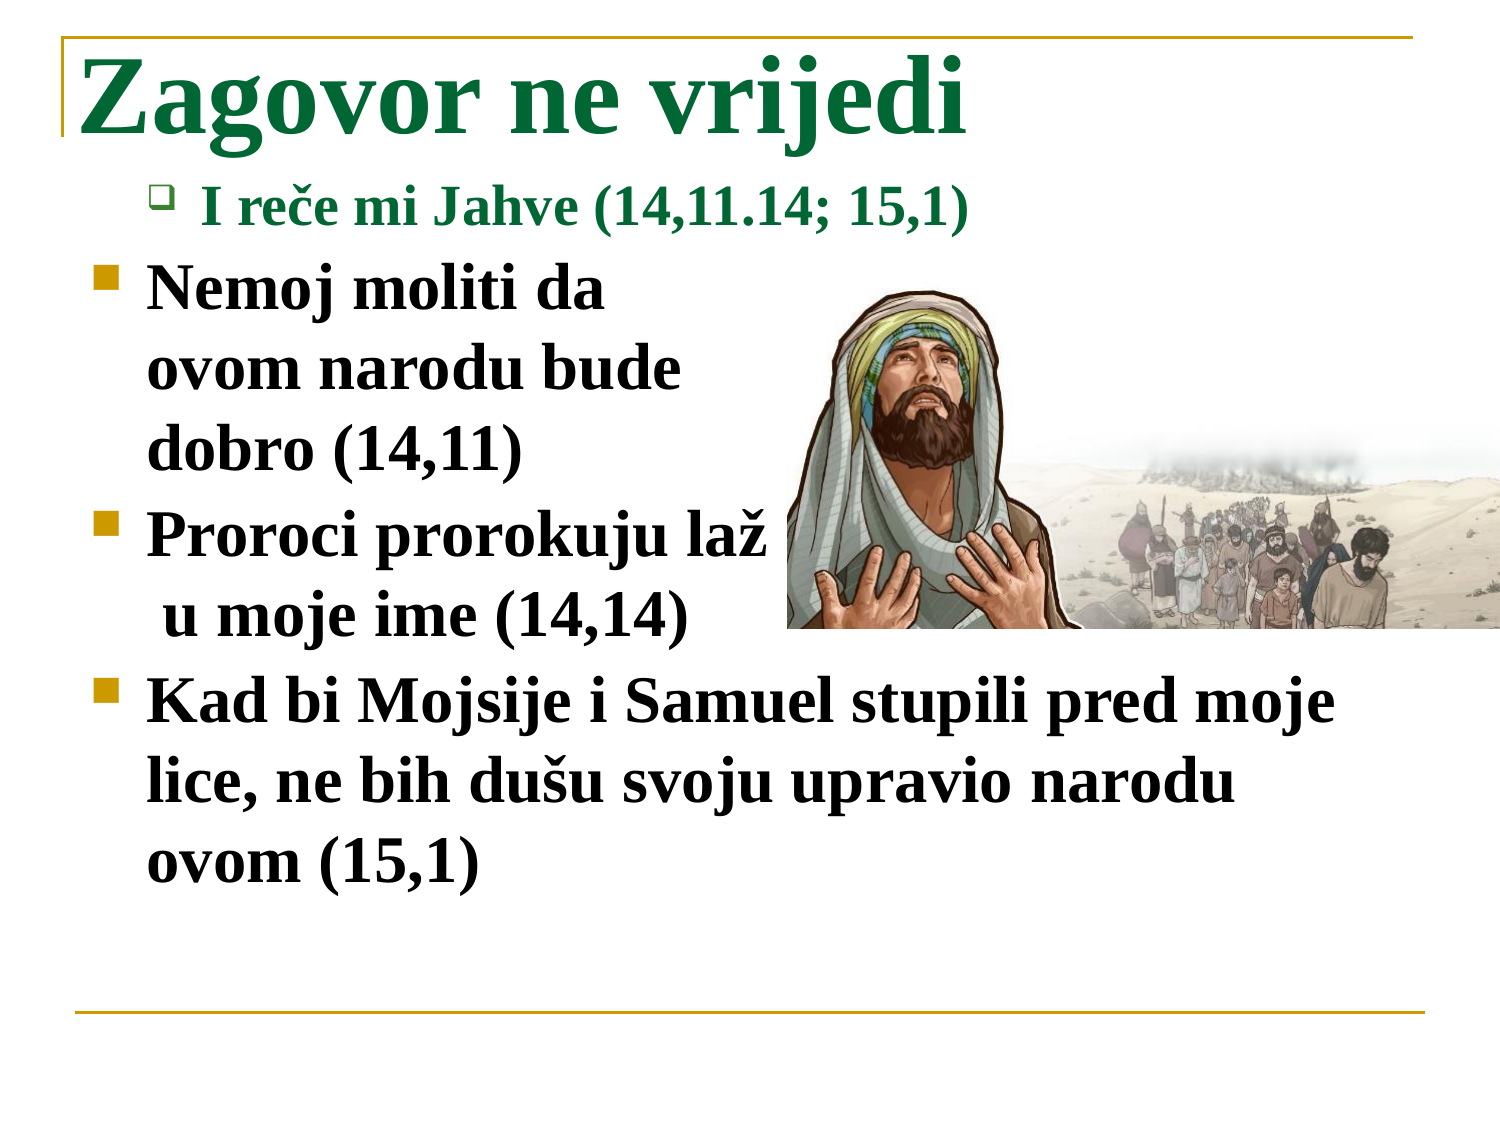

# Zagovor ne vrijedi
I reče mi Jahve (14,11.14; 15,1)
Nemoj moliti da
ovom narodu bude
dobro (14,11)
Proroci prorokuju laž
 u moje ime (14,14)
Kad bi Mojsije i Samuel stupili pred moje lice, ne bih dušu svoju upravio narodu ovom (15,1)